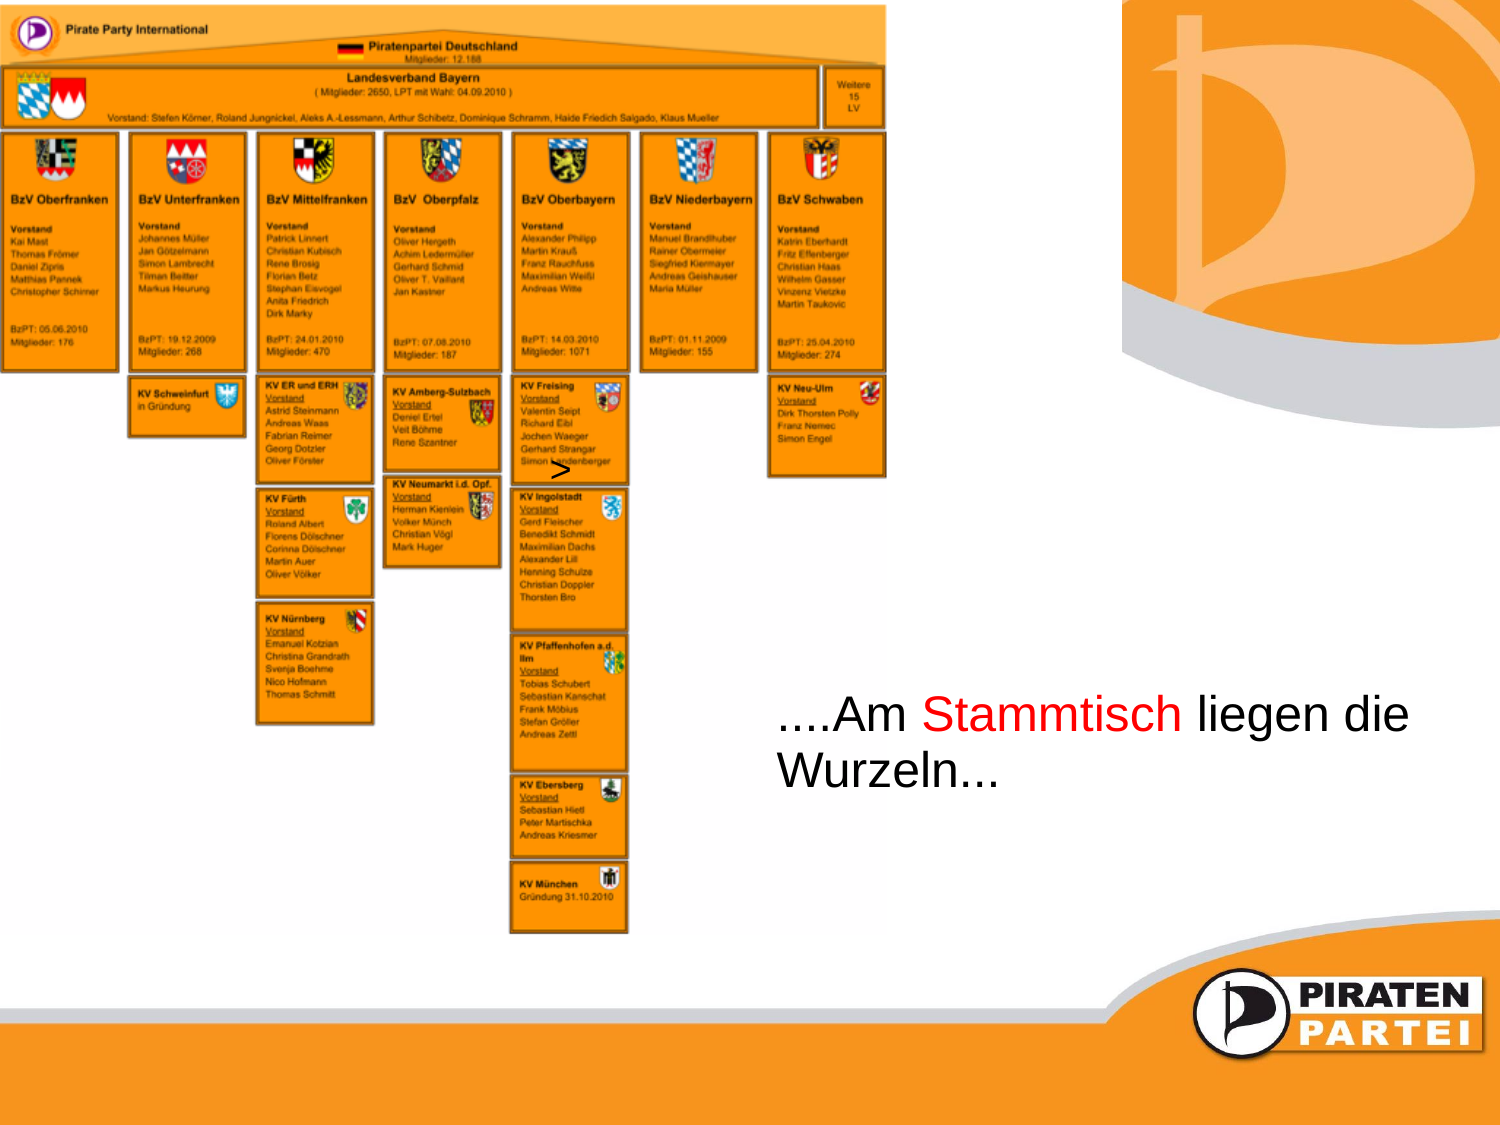

>
Bottum up vs. Top-Down
....Am Stammtisch liegen die Wurzeln...